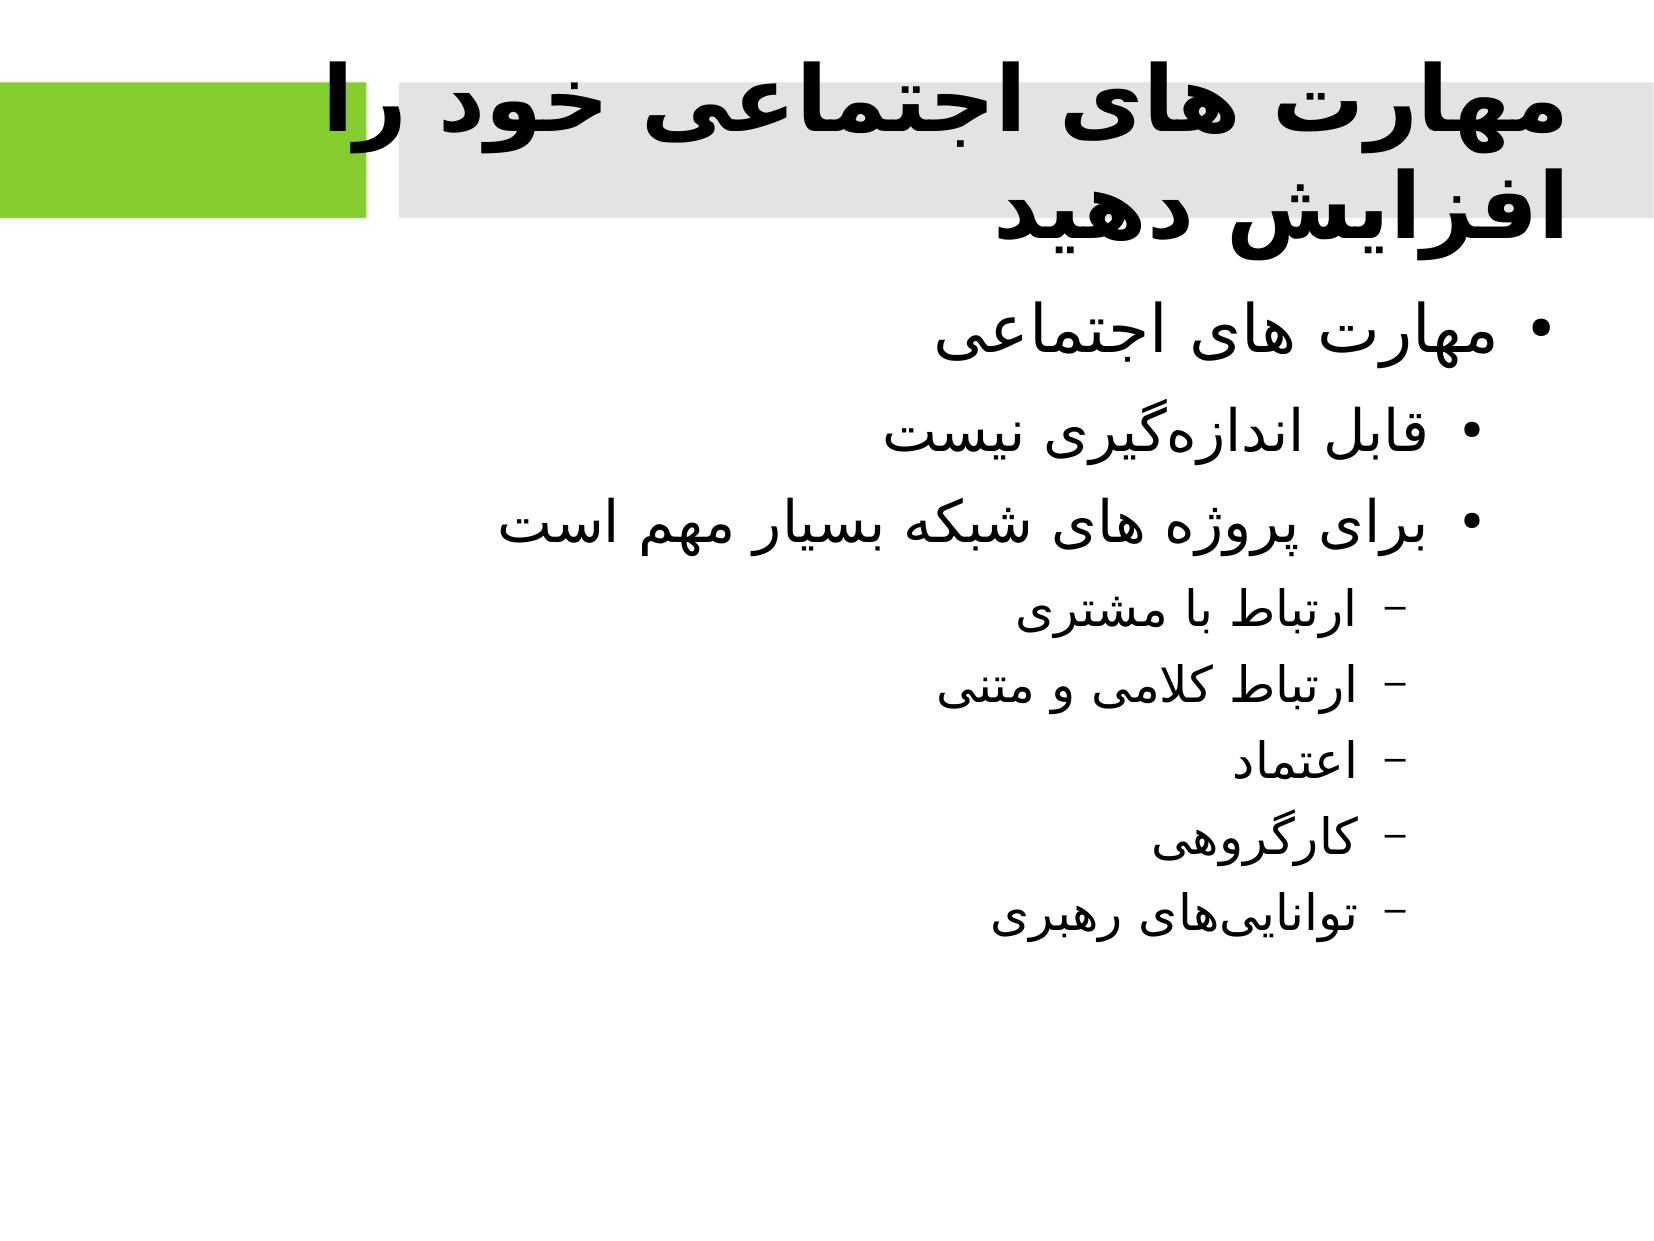

# مهارت های اجتماعی خود را افزایش دهید
مهارت های اجتماعی
قابل اندازه‌گیری نیست
برای پروژه های شبکه بسیار مهم است
ارتباط با مشتری
ارتباط کلامی و متنی
اعتماد
کارگروهی
توانایی‌های رهبری